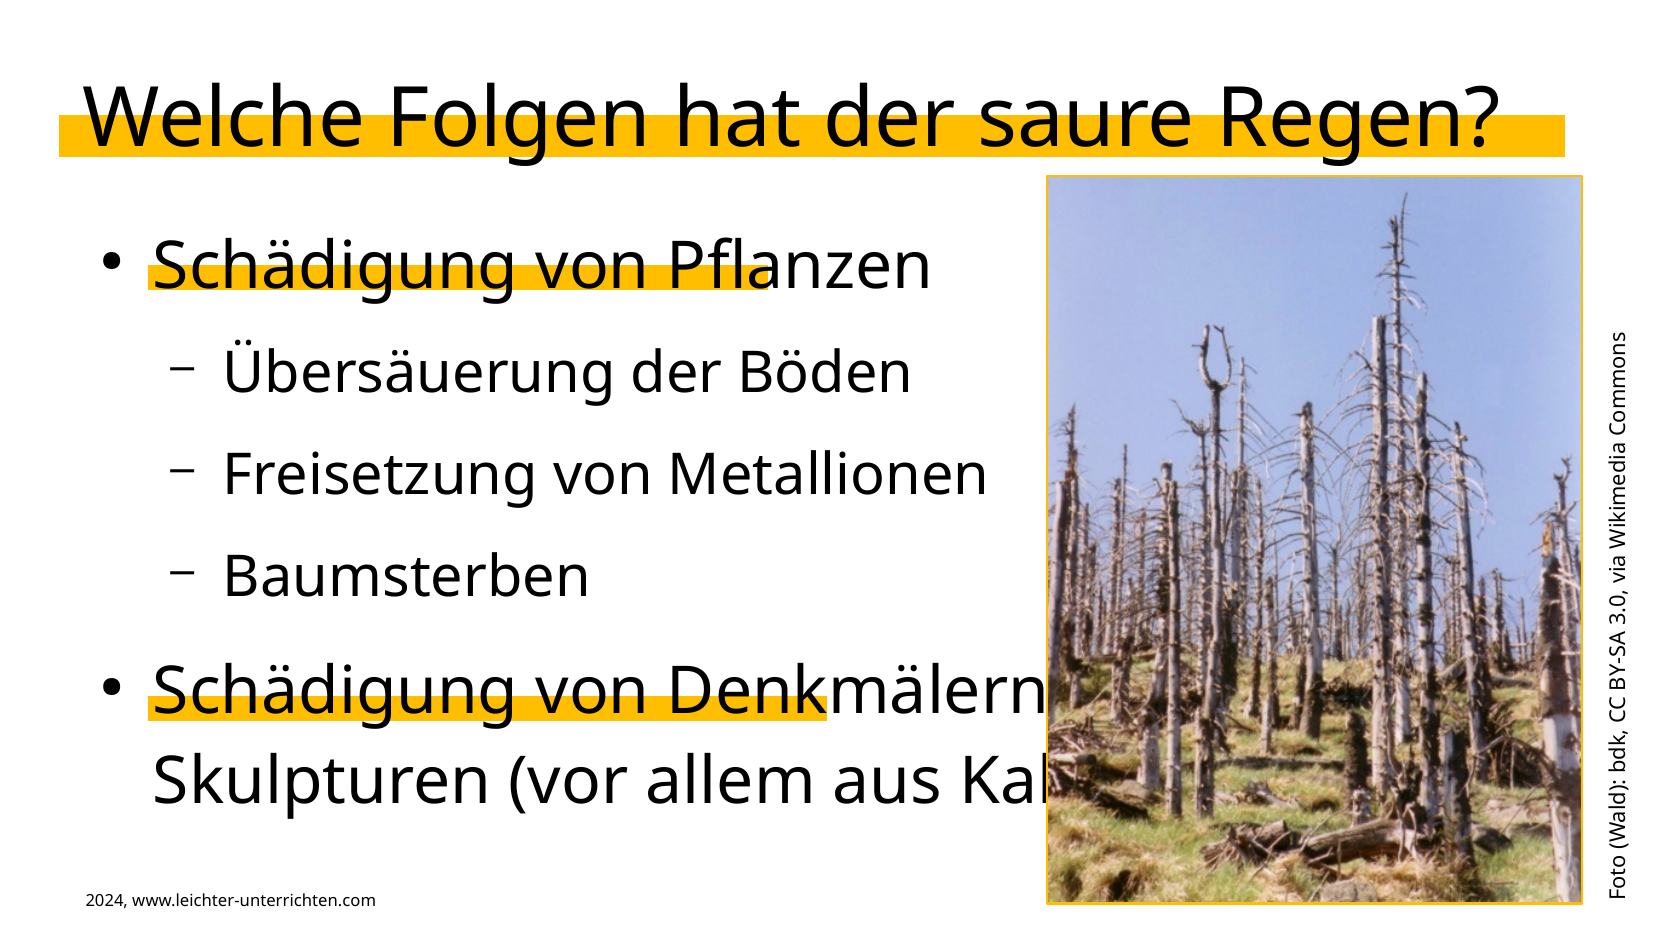

# Welche Folgen hat der saure Regen?
Schädigung von Pflanzen
Übersäuerung der Böden
Freisetzung von Metallionen
Baumsterben
Schädigung von Denkmälern und
Skulpturen (vor allem aus Kalkstein)
Foto (Wald): bdk, CC BY-SA 3.0, via Wikimedia Commons